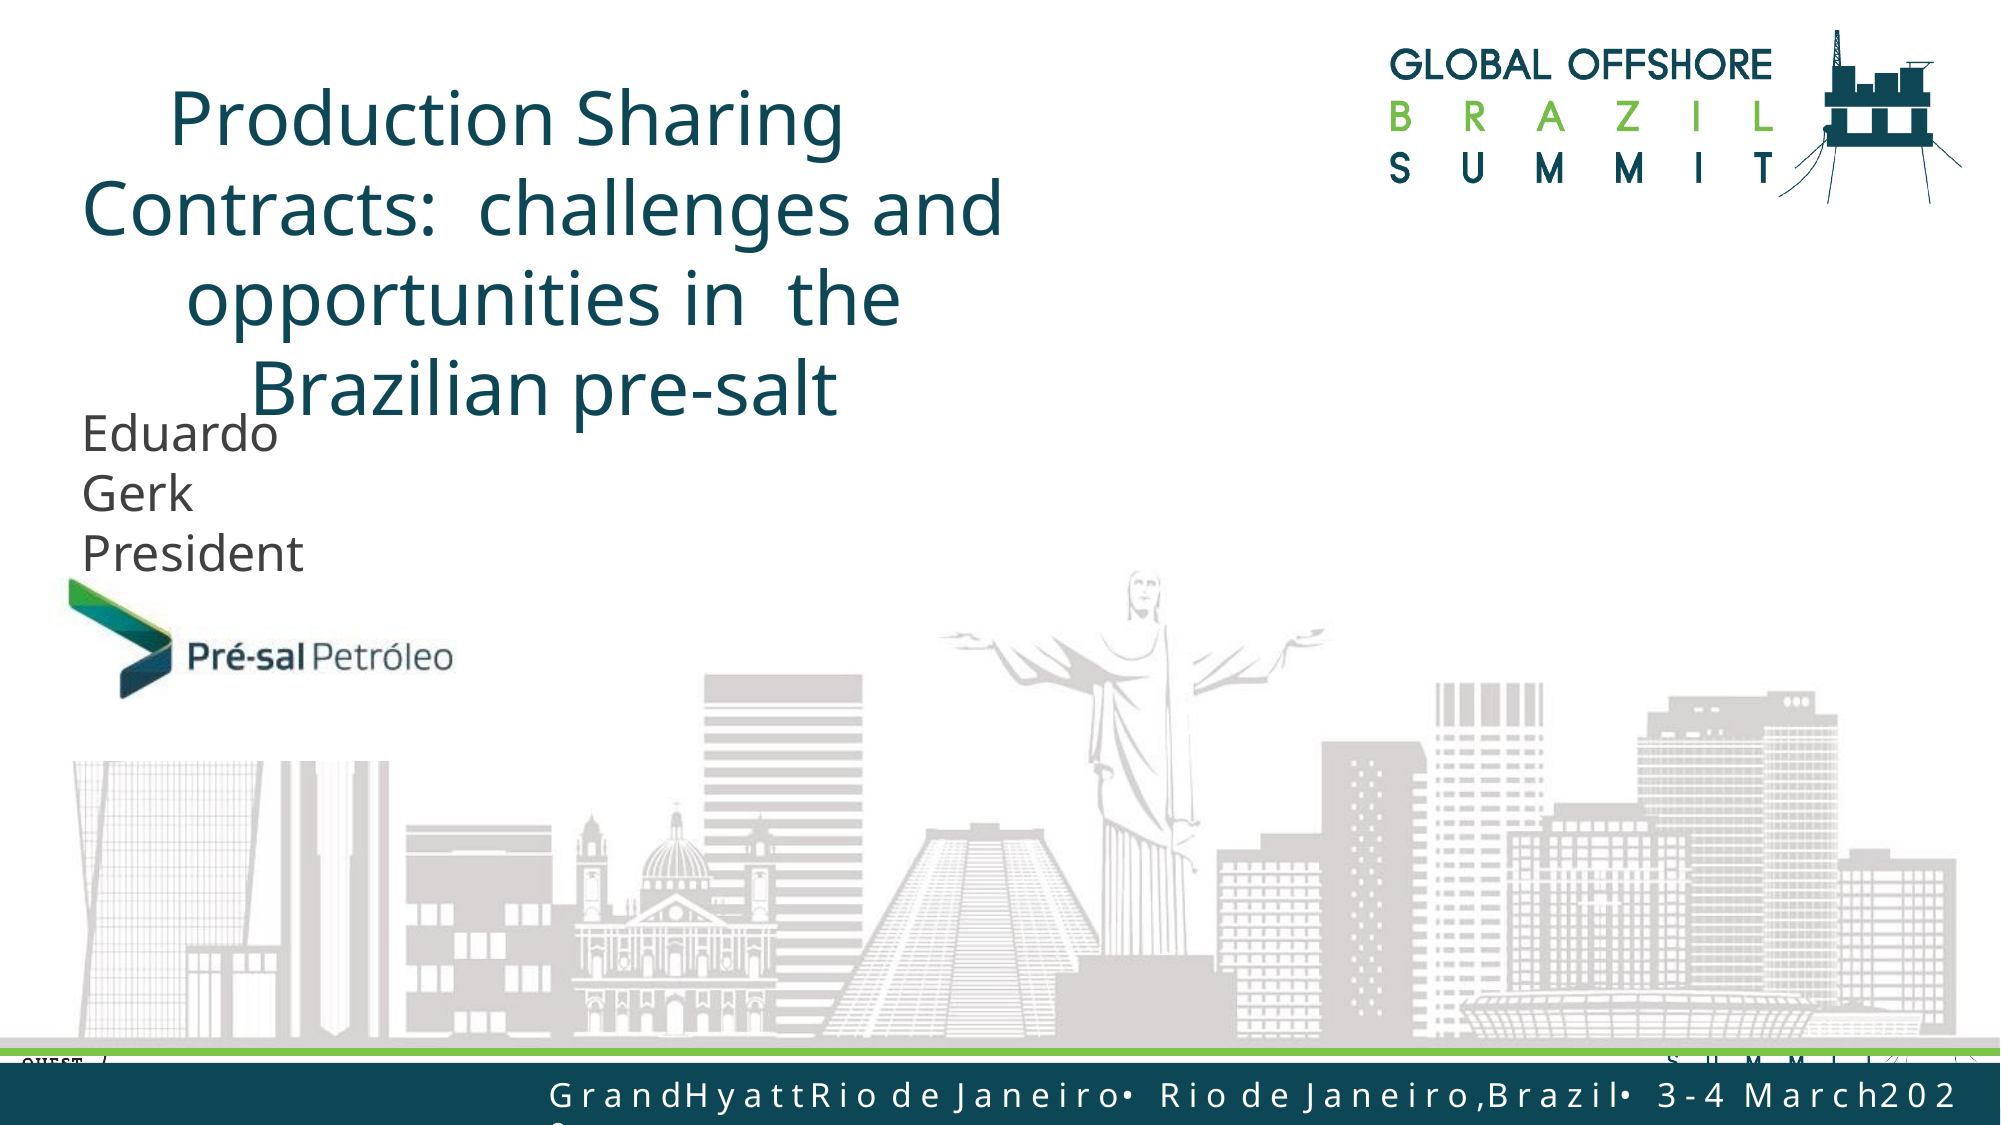

# Production Sharing	Contracts: challenges and opportunities in the Brazilian pre-salt
Eduardo Gerk
President
G r a n d	H y a t t	R i o	d e	J a n e i r o	•	R i o	d e	J a n e i r o ,	B r a z i l	•	3 - 4	M a r c h	2 0 2 0